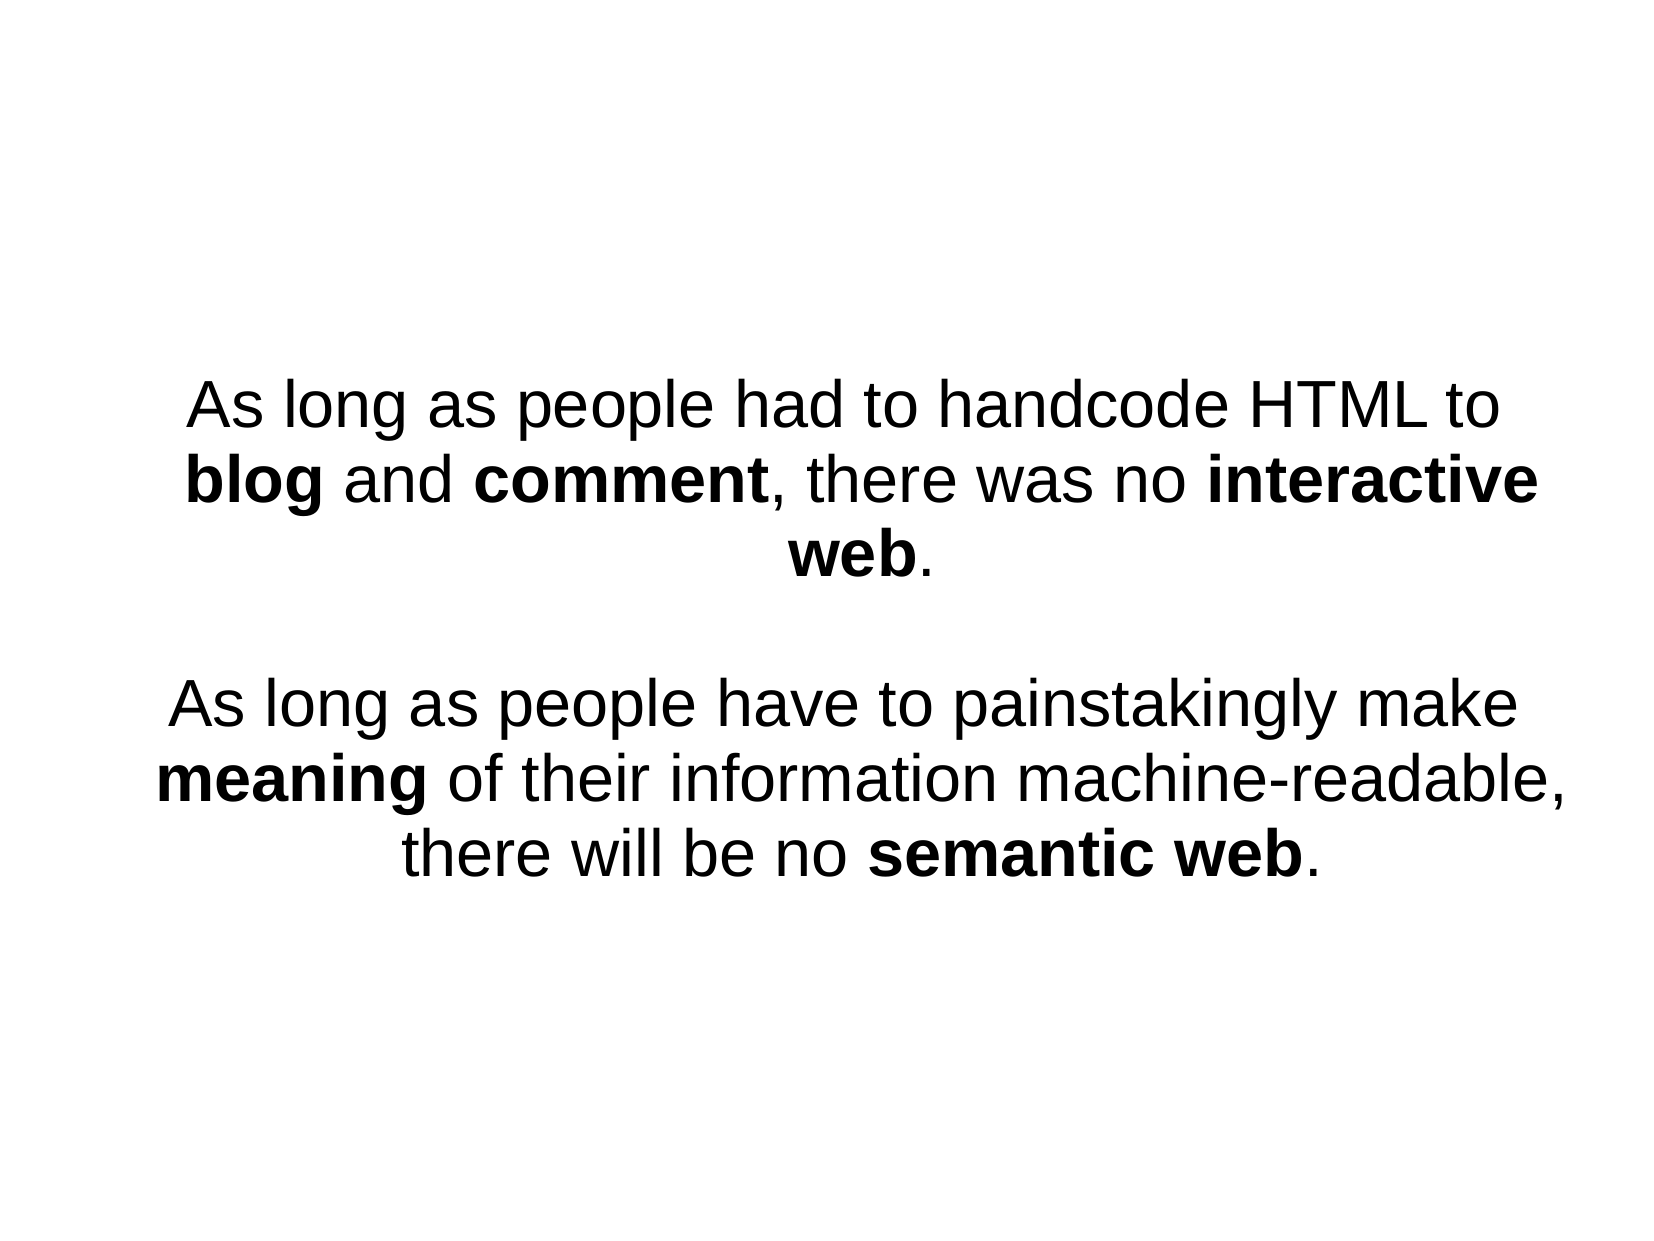

# As long as people had to handcode HTML to blog and comment, there was no interactive web.
As long as people have to painstakingly make meaning of their information machine-readable, there will be no semantic web.